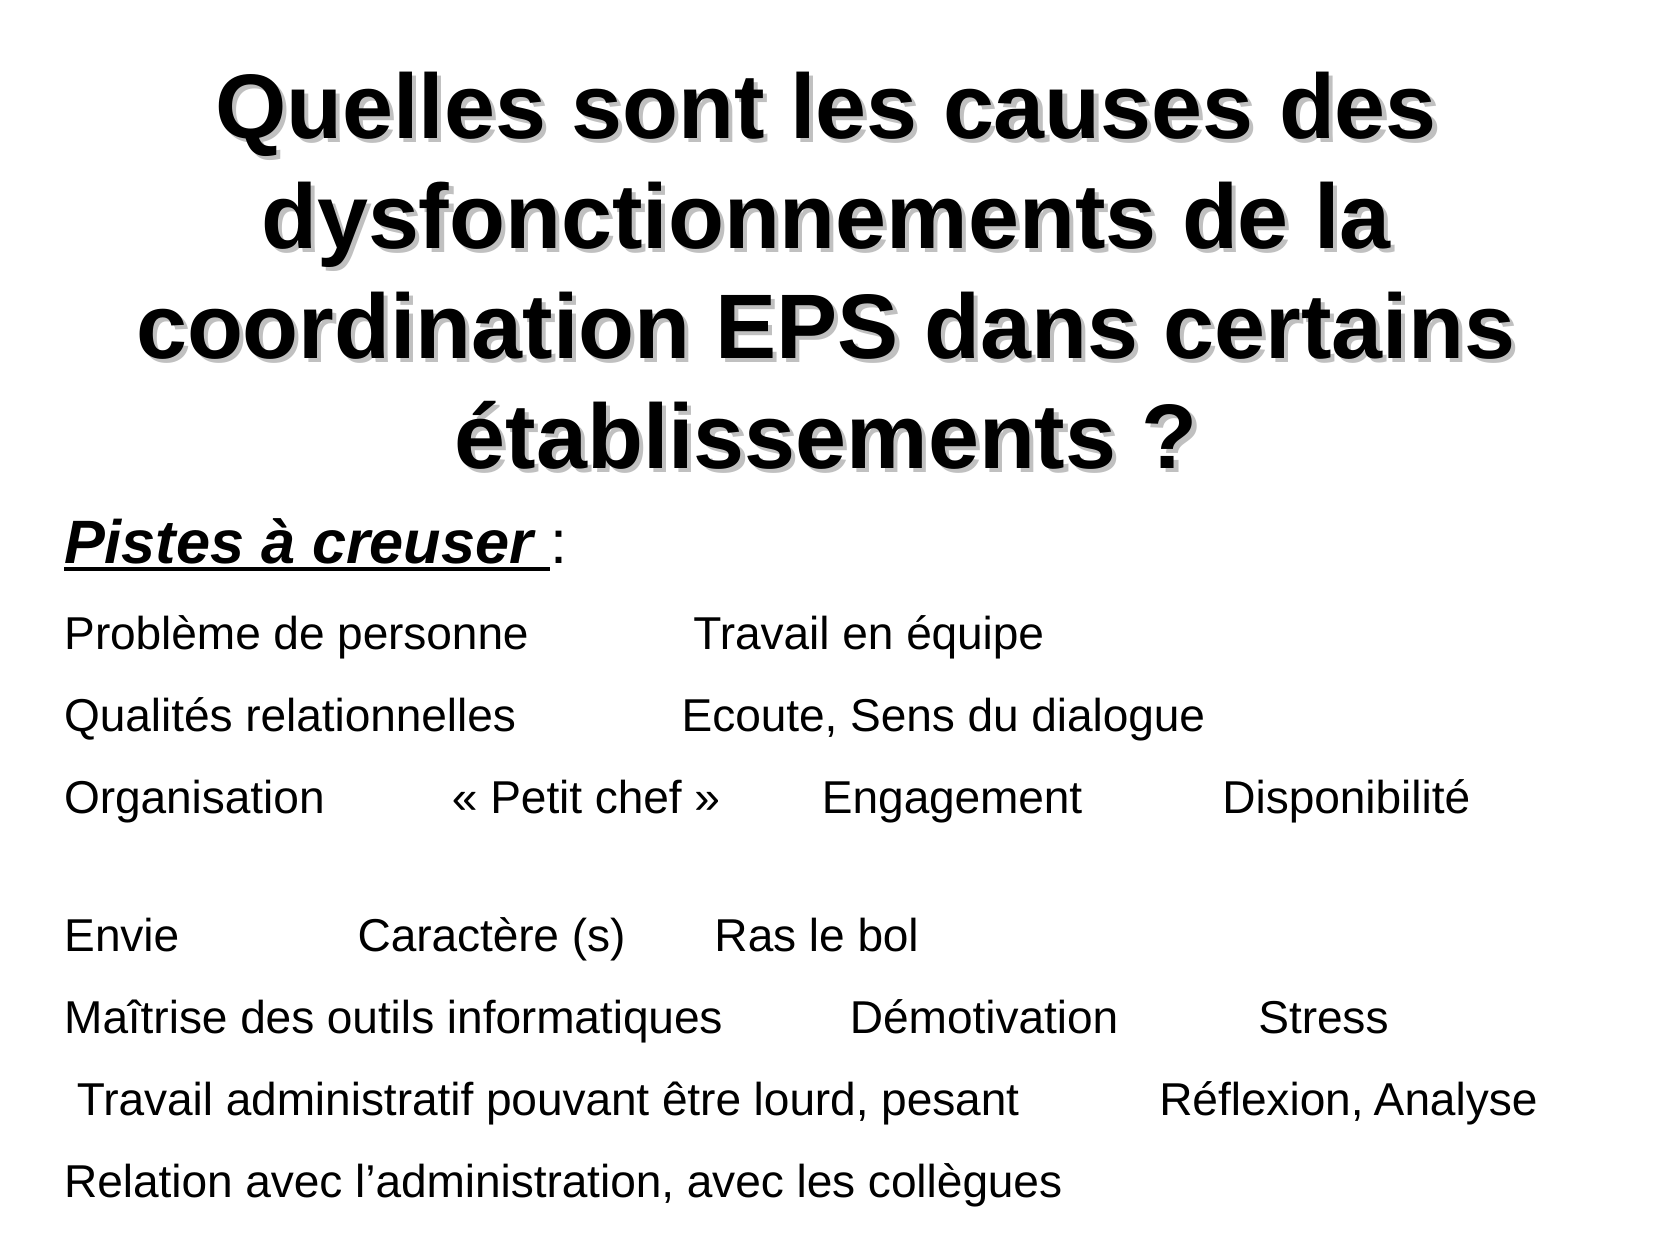

# Quelles sont les causes des dysfonctionnements de la coordination EPS dans certains établissements ?
Pistes à creuser :
Problème de personne Travail en équipe
Qualités relationnelles Ecoute, Sens du dialogue
Organisation « Petit chef » Engagement Disponibilité
Envie Caractère (s) Ras le bol
Maîtrise des outils informatiques Démotivation Stress
 Travail administratif pouvant être lourd, pesant Réflexion, Analyse
Relation avec l’administration, avec les collègues